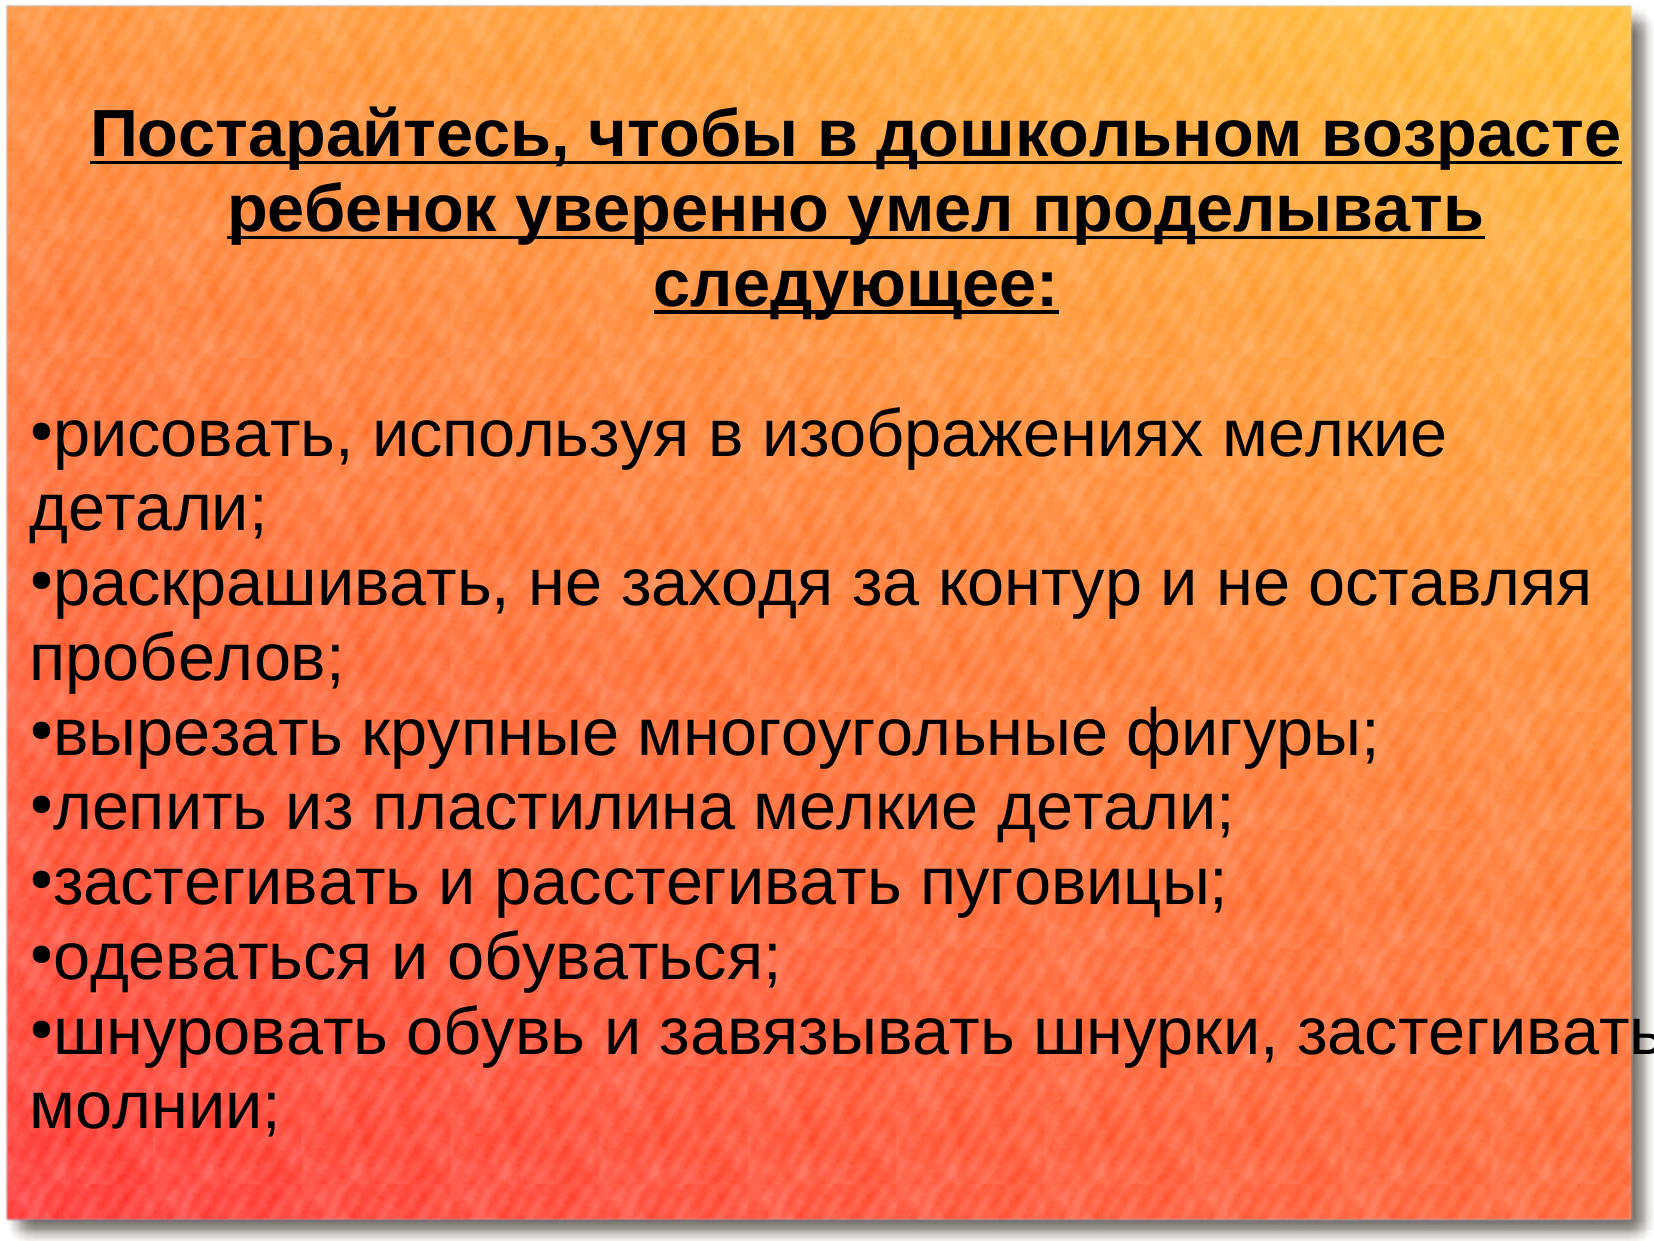

# Постарайтесь, чтобы в дошкольном возрасте ребенок уверенно умел проделывать следующее:
рисовать, используя в изображениях мелкие детали;
раскрашивать, не заходя за контур и не оставляя пробелов;
вырезать крупные многоугольные фигуры;
лепить из пластилина мелкие детали;
застегивать и расстегивать пуговицы;
одеваться и обуваться;
шнуровать обувь и завязывать шнурки, застегивать молнии;